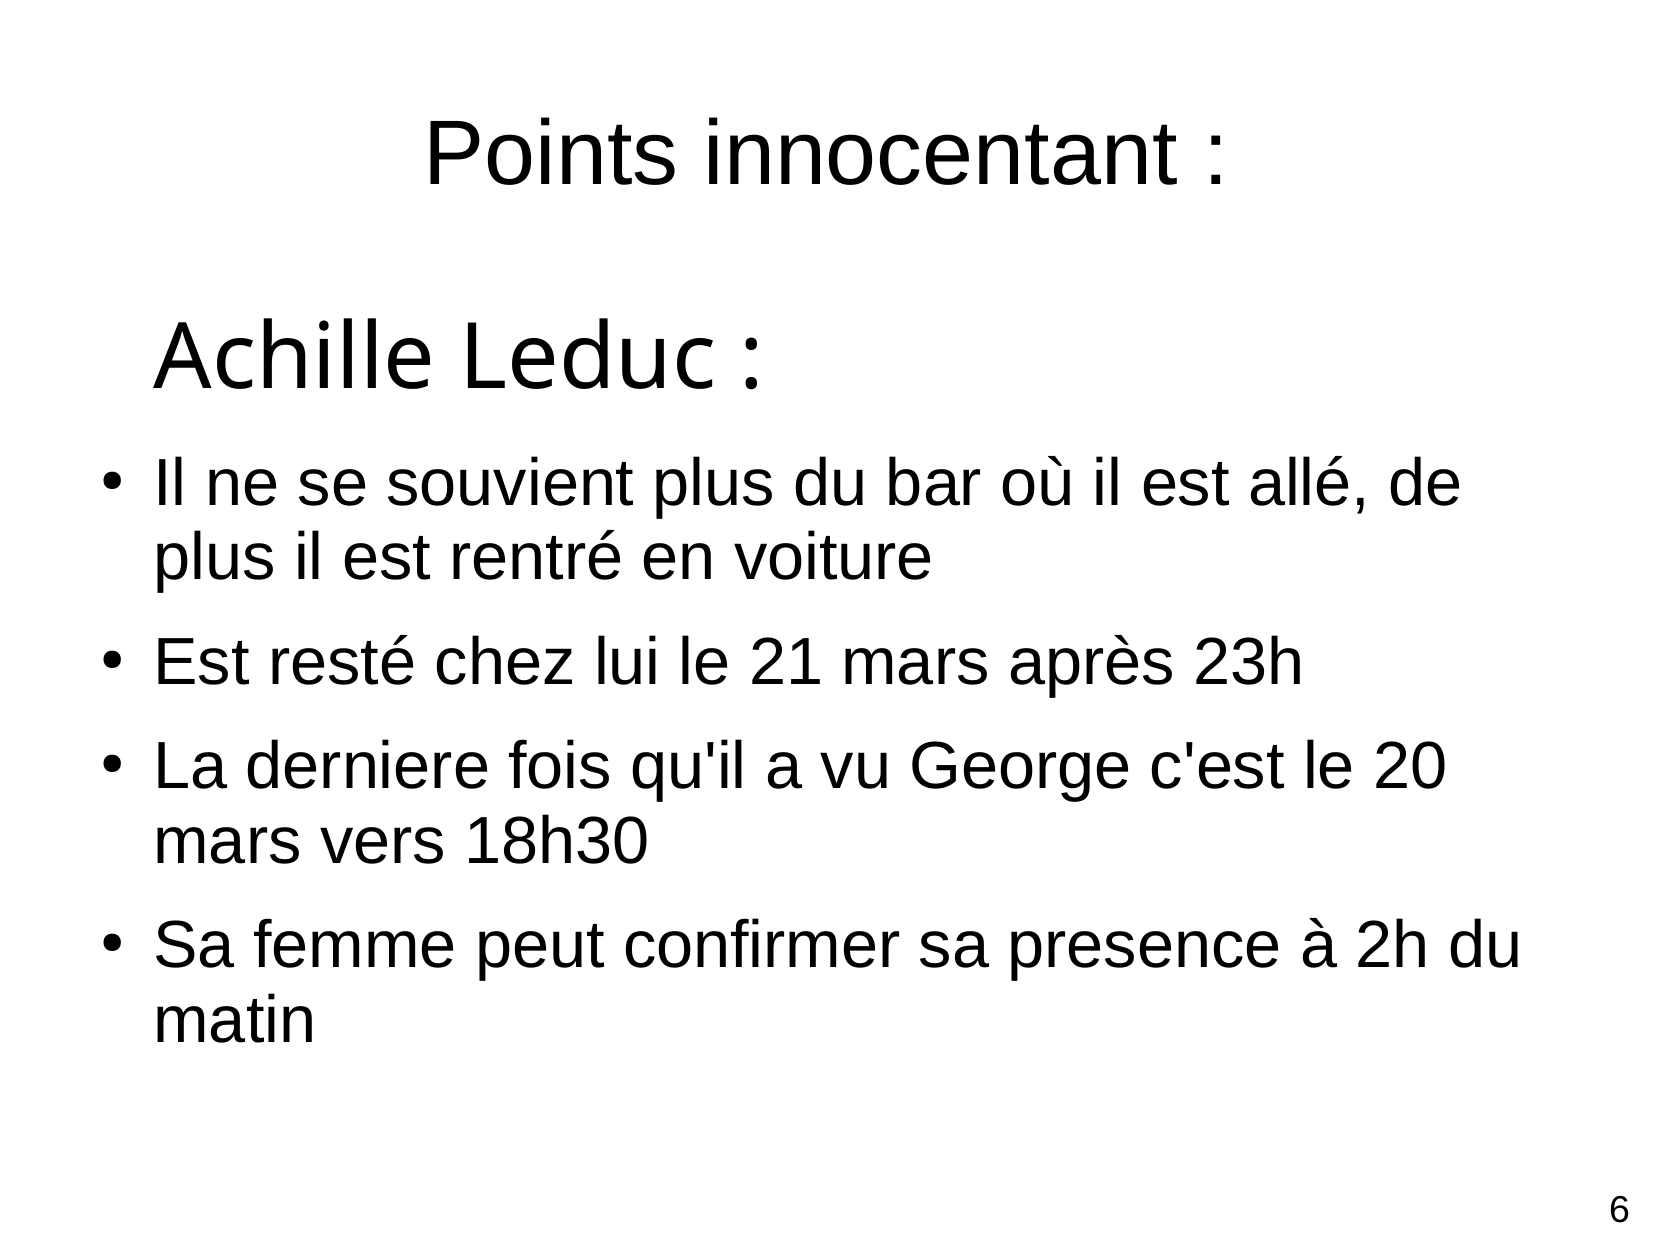

# Points innocentant :
Achille Leduc :
Il ne se souvient plus du bar où il est allé, de plus il est rentré en voiture
Est resté chez lui le 21 mars après 23h
La derniere fois qu'il a vu George c'est le 20 mars vers 18h30
Sa femme peut confirmer sa presence à 2h du matin
6